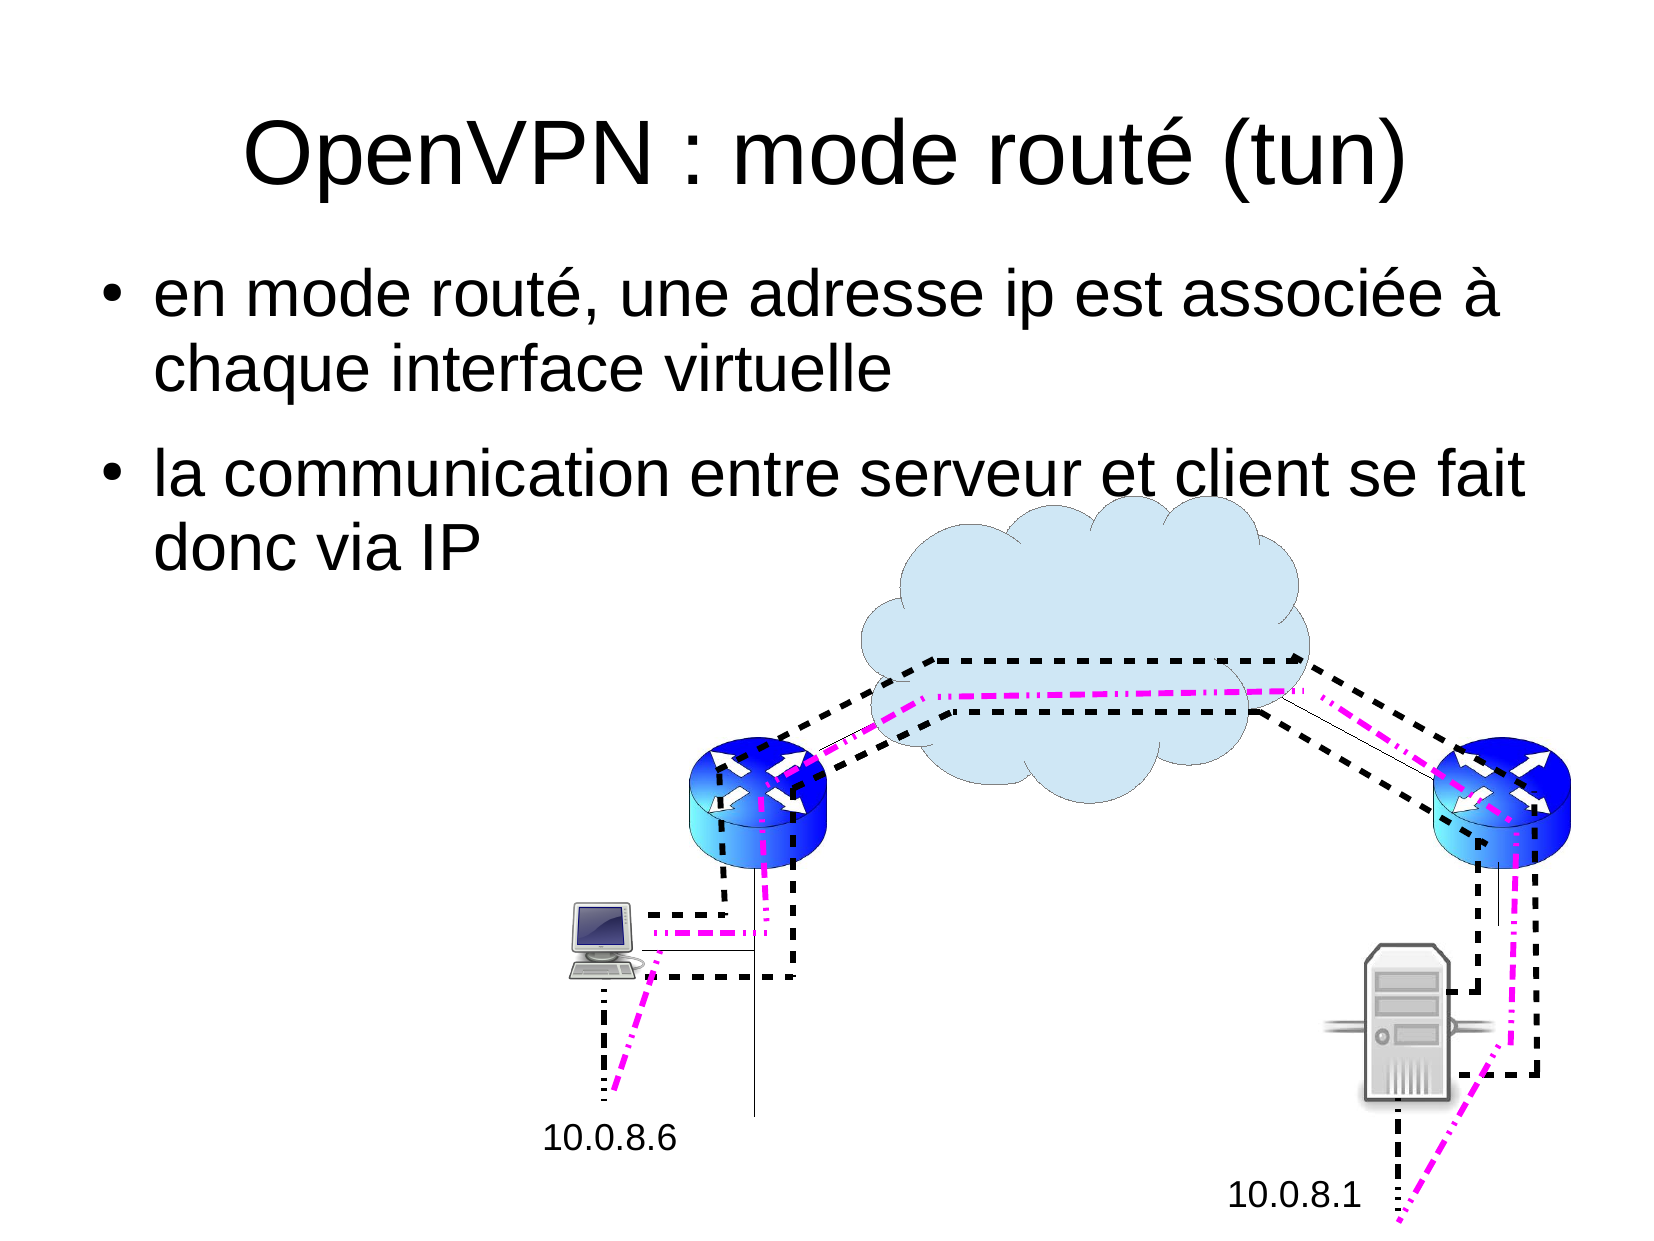

# OpenVPN : mode routé (tun)
en mode routé, une adresse ip est associée à chaque interface virtuelle
la communication entre serveur et client se fait donc via IP
10.0.8.6
10.0.8.1